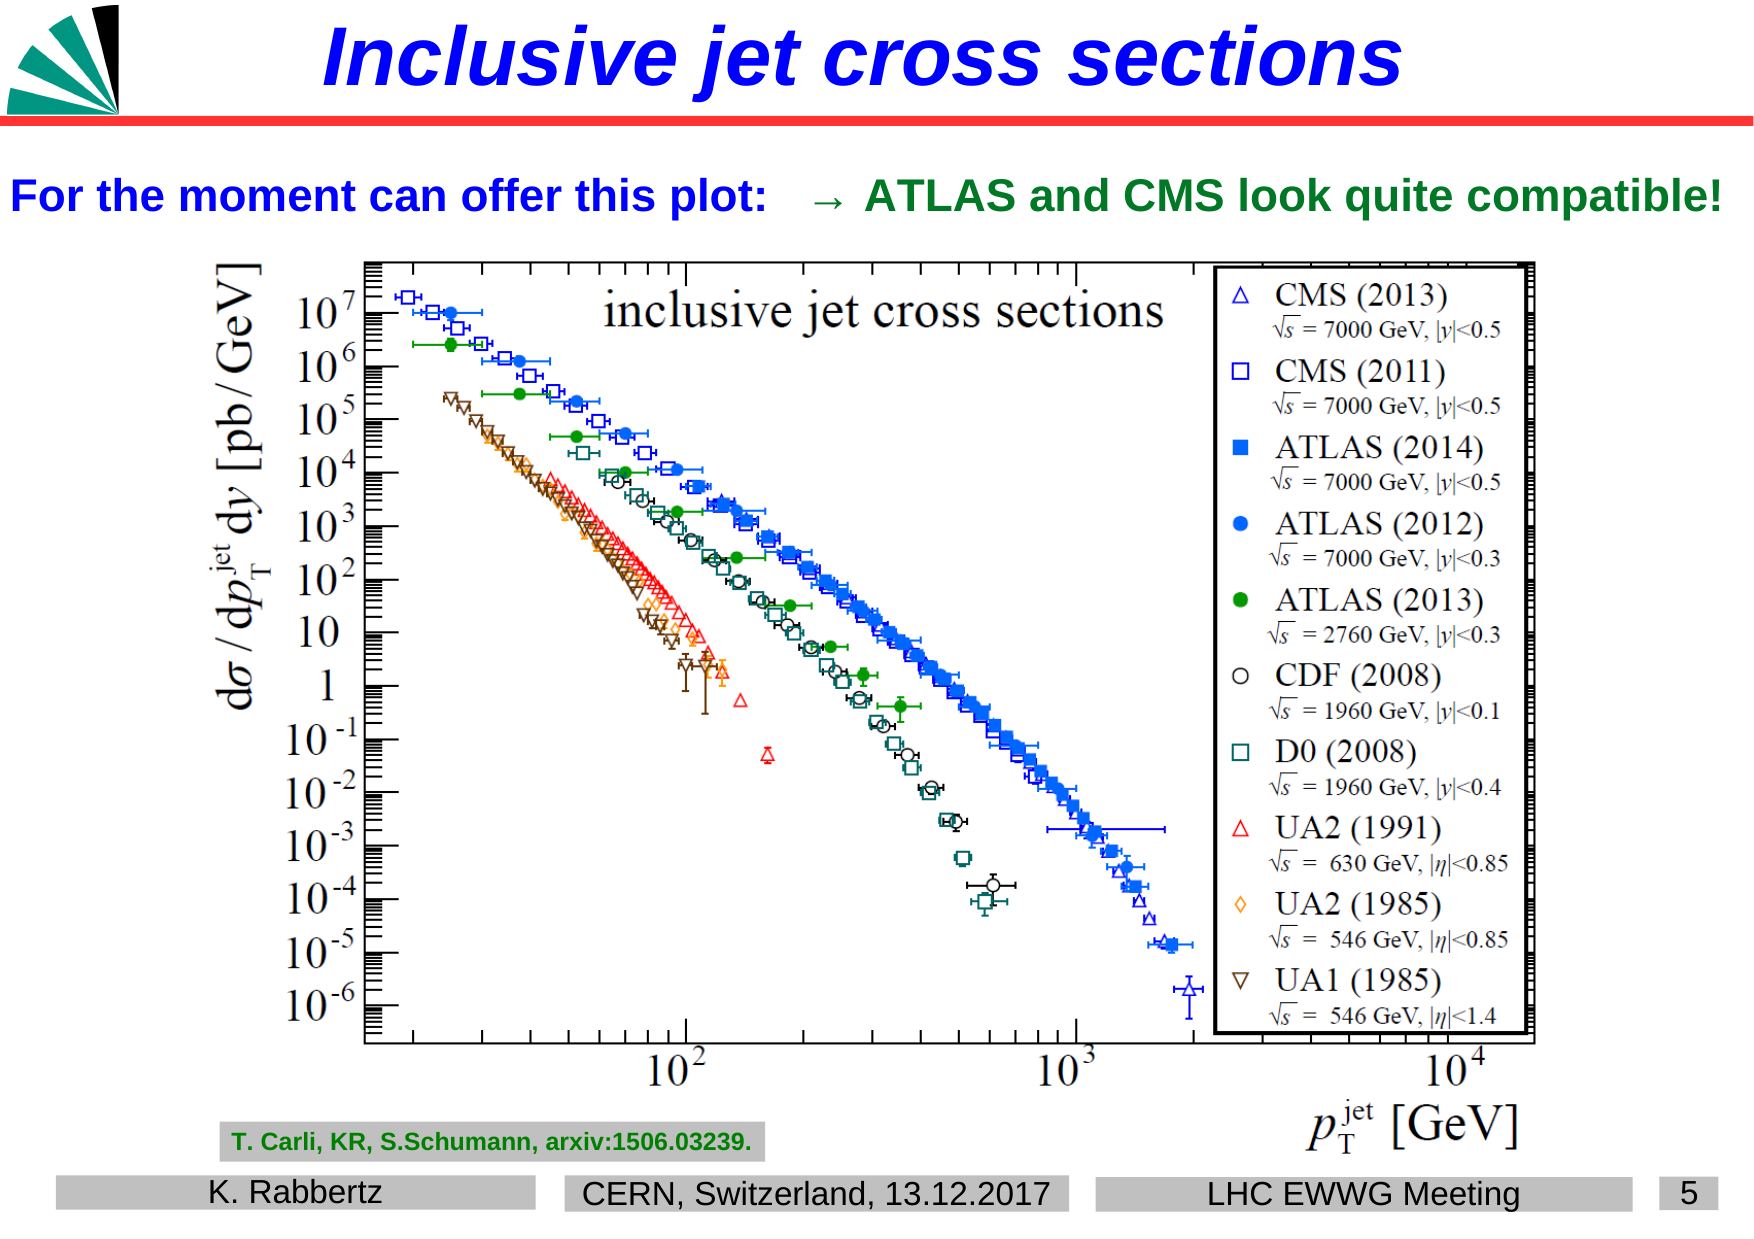

# Inclusive jet cross sections
For the moment can offer this plot:
→ ATLAS and CMS look quite compatible!
T. Carli, KR, S.Schumann, arxiv:1506.03239.